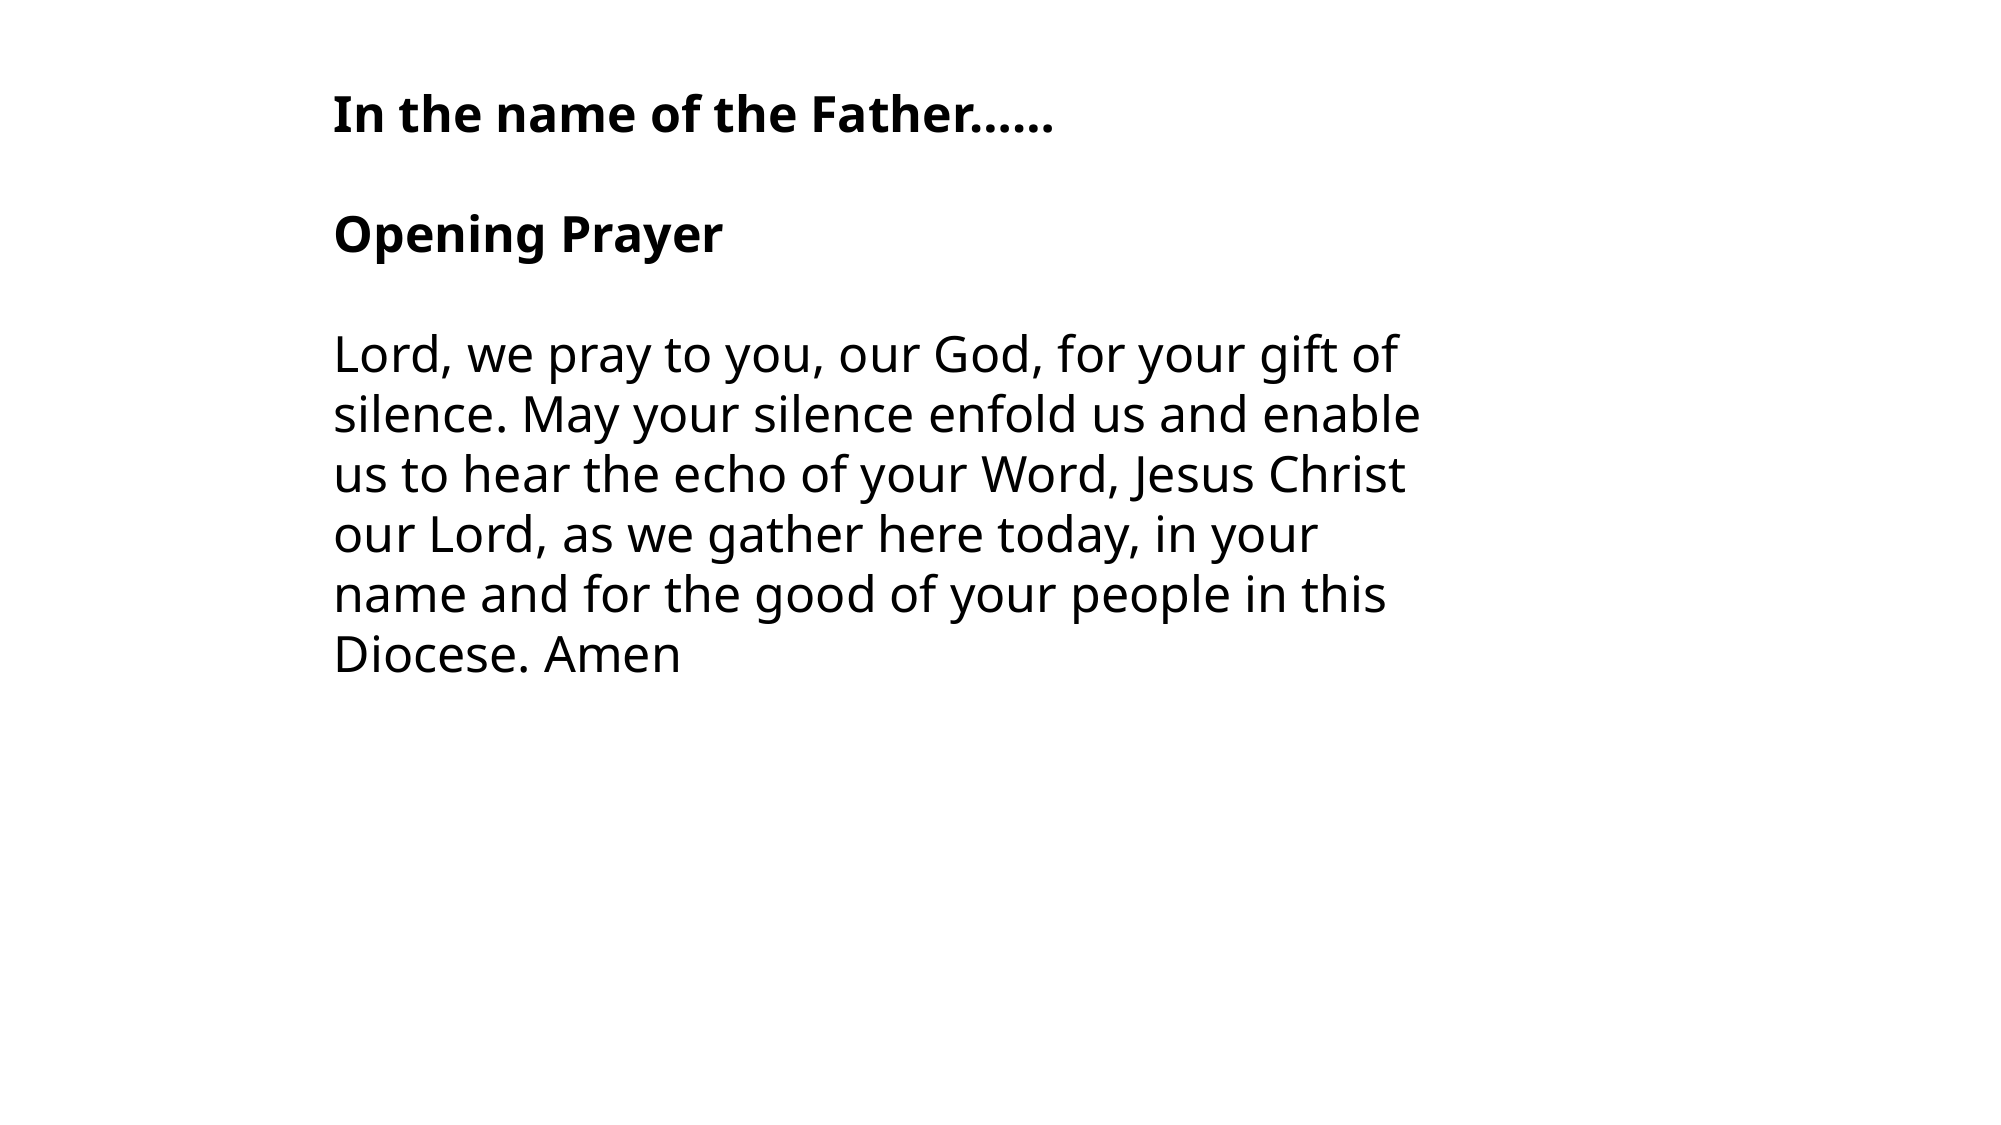

In the name of the Father……
Opening Prayer
Lord, we pray to you, our God, for your gift of silence. May your silence enfold us and enable us to hear the echo of your Word, Jesus Christ our Lord, as we gather here today, in your name and for the good of your people in this Diocese. Amen